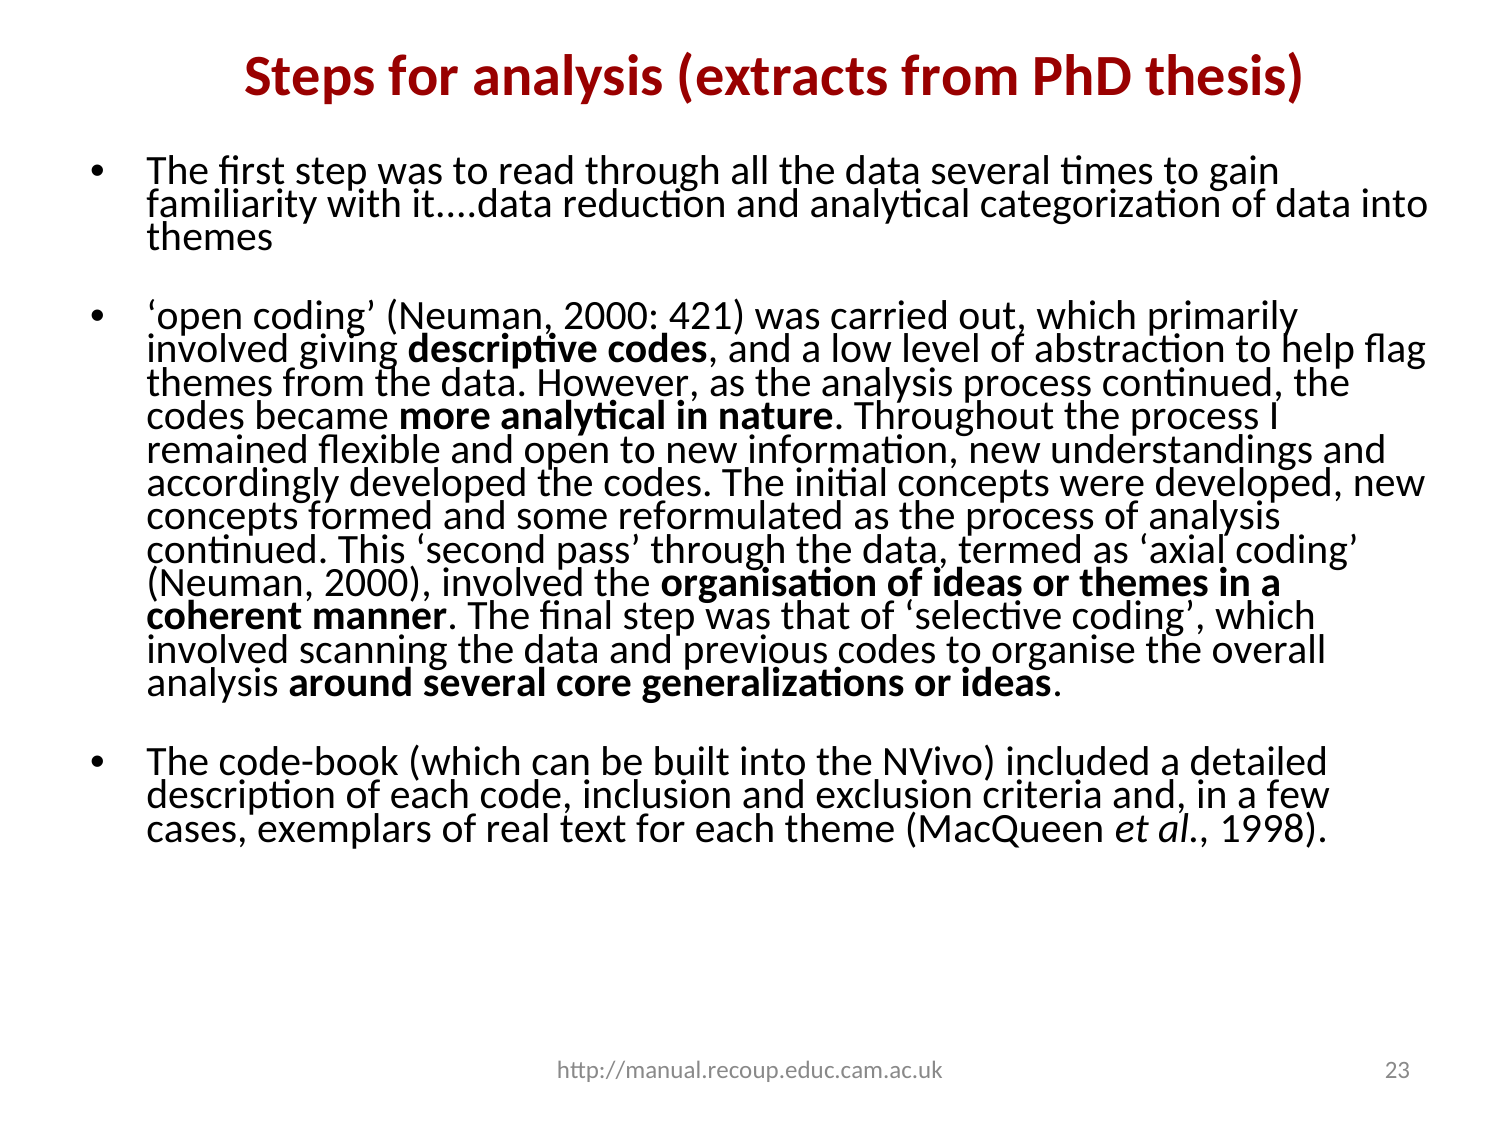

# Steps for analysis (extracts from PhD thesis)
The first step was to read through all the data several times to gain familiarity with it....data reduction and analytical categorization of data into themes
‘open coding’ (Neuman, 2000: 421) was carried out, which primarily involved giving descriptive codes, and a low level of abstraction to help flag themes from the data. However, as the analysis process continued, the codes became more analytical in nature. Throughout the process I remained flexible and open to new information, new understandings and accordingly developed the codes. The initial concepts were developed, new concepts formed and some reformulated as the process of analysis continued. This ‘second pass’ through the data, termed as ‘axial coding’ (Neuman, 2000), involved the organisation of ideas or themes in a coherent manner. The final step was that of ‘selective coding’, which involved scanning the data and previous codes to organise the overall analysis around several core generalizations or ideas.
The code-book (which can be built into the NVivo) included a detailed description of each code, inclusion and exclusion criteria and, in a few cases, exemplars of real text for each theme (MacQueen et al., 1998).
http://manual.recoup.educ.cam.ac.uk
23